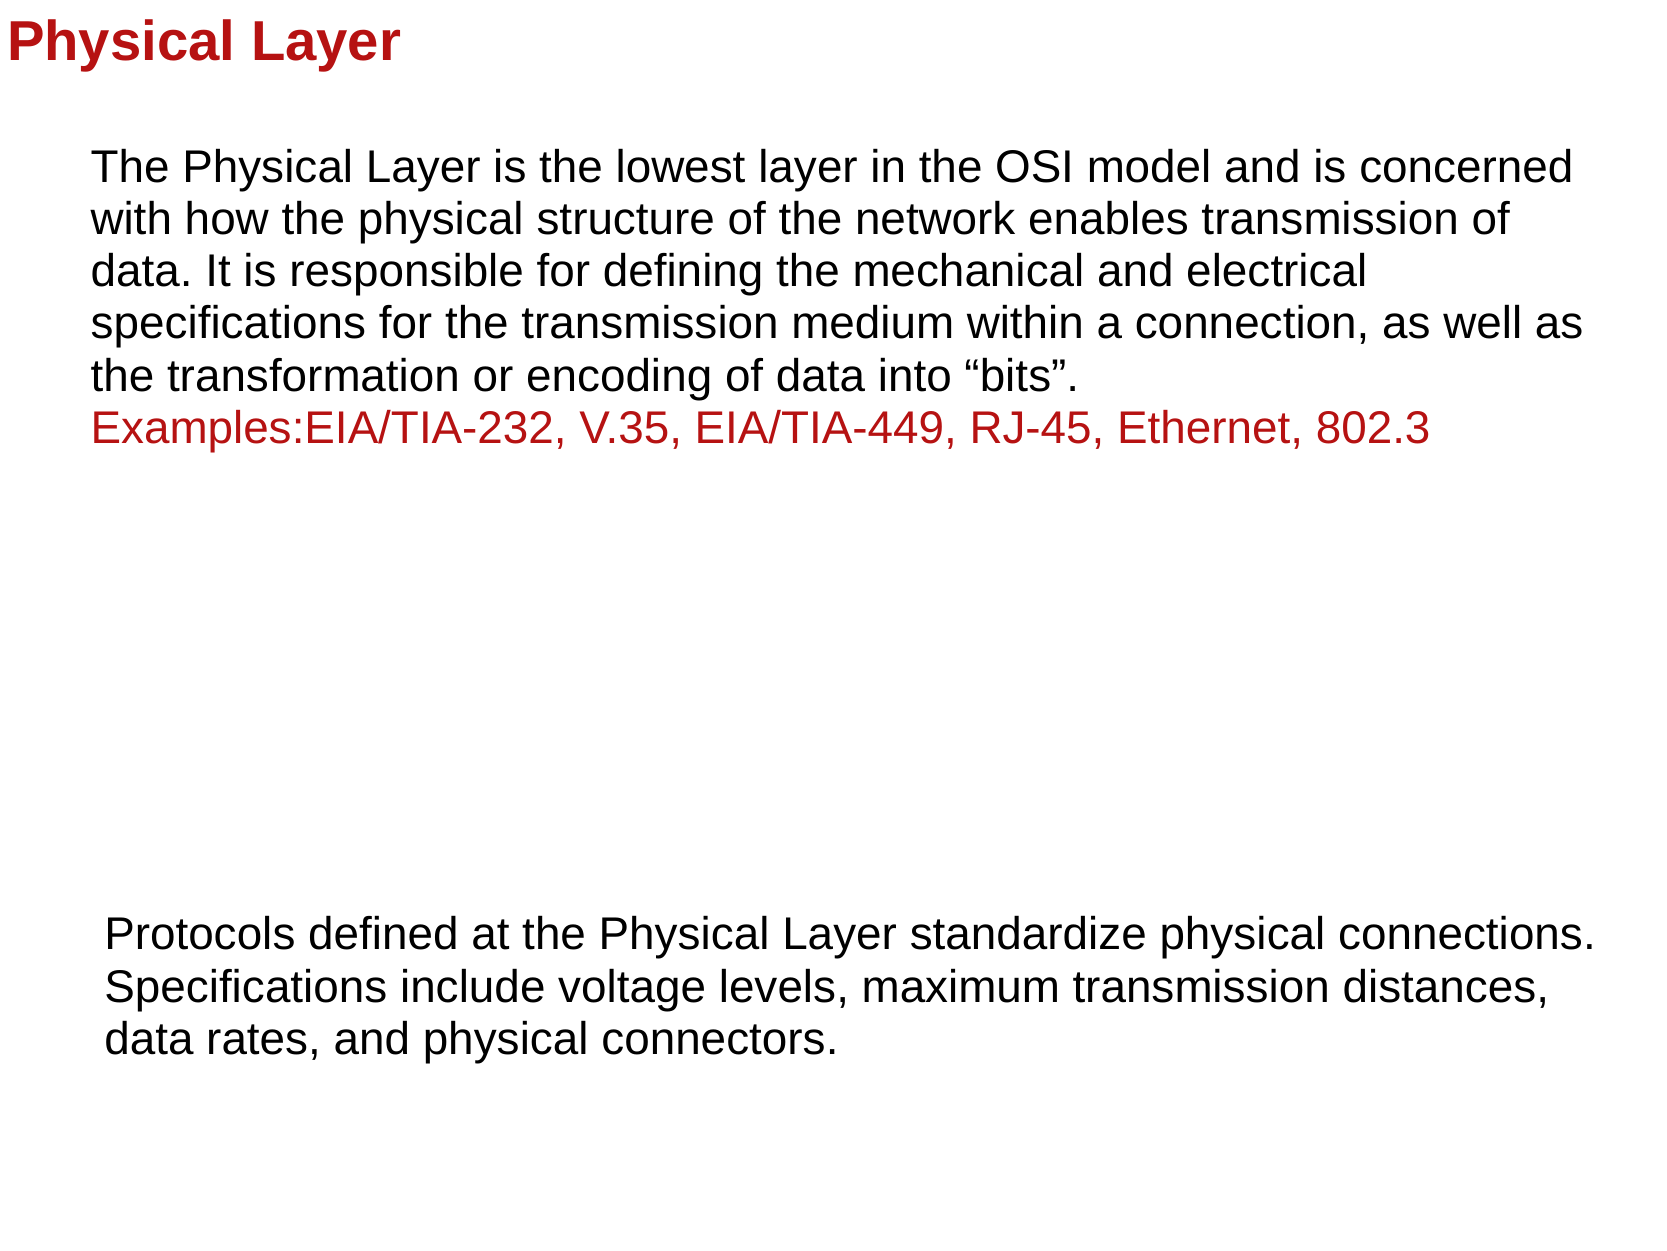

Physical Layer
The Physical Layer is the lowest layer in the OSI model and is concerned with how the physical structure of the network enables transmission of data. It is responsible for defining the mechanical and electrical specifications for the transmission medium within a connection, as well as the transformation or encoding of data into “bits”.
Examples:EIA/TIA-232, V.35, EIA/TIA-449, RJ-45, Ethernet, 802.3
Protocols
Protocols defined at the Physical Layer standardize physical connections. Specifications include voltage levels, maximum transmission distances, data rates, and physical connectors.